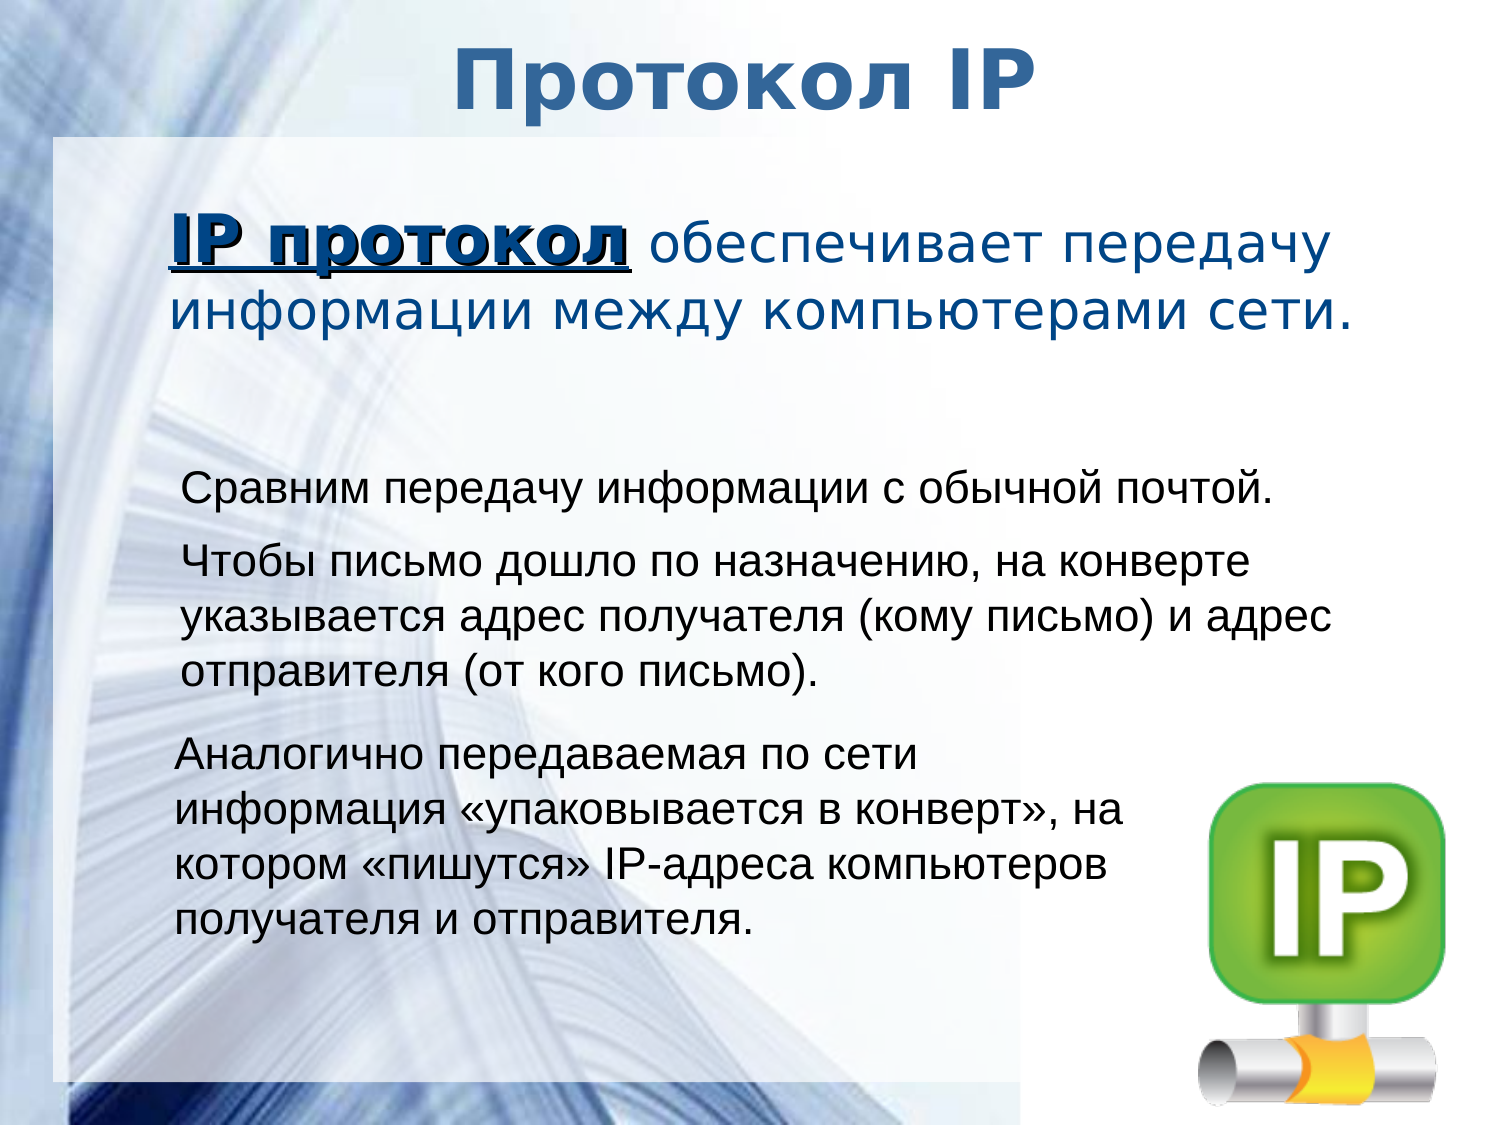

Протокол IP
IP протокол обеспечивает передачу информации между компьютерами сети.
Сравним передачу информации с обычной почтой.
Чтобы письмо дошло по назначению, на конверте указывается адрес получателя (кому письмо) и адрес отправителя (от кого письмо).
Аналогично передаваемая по сети информация «упаковывается в конверт», на котором «пишутся» IP-адреса компьютеров получателя и отправителя.